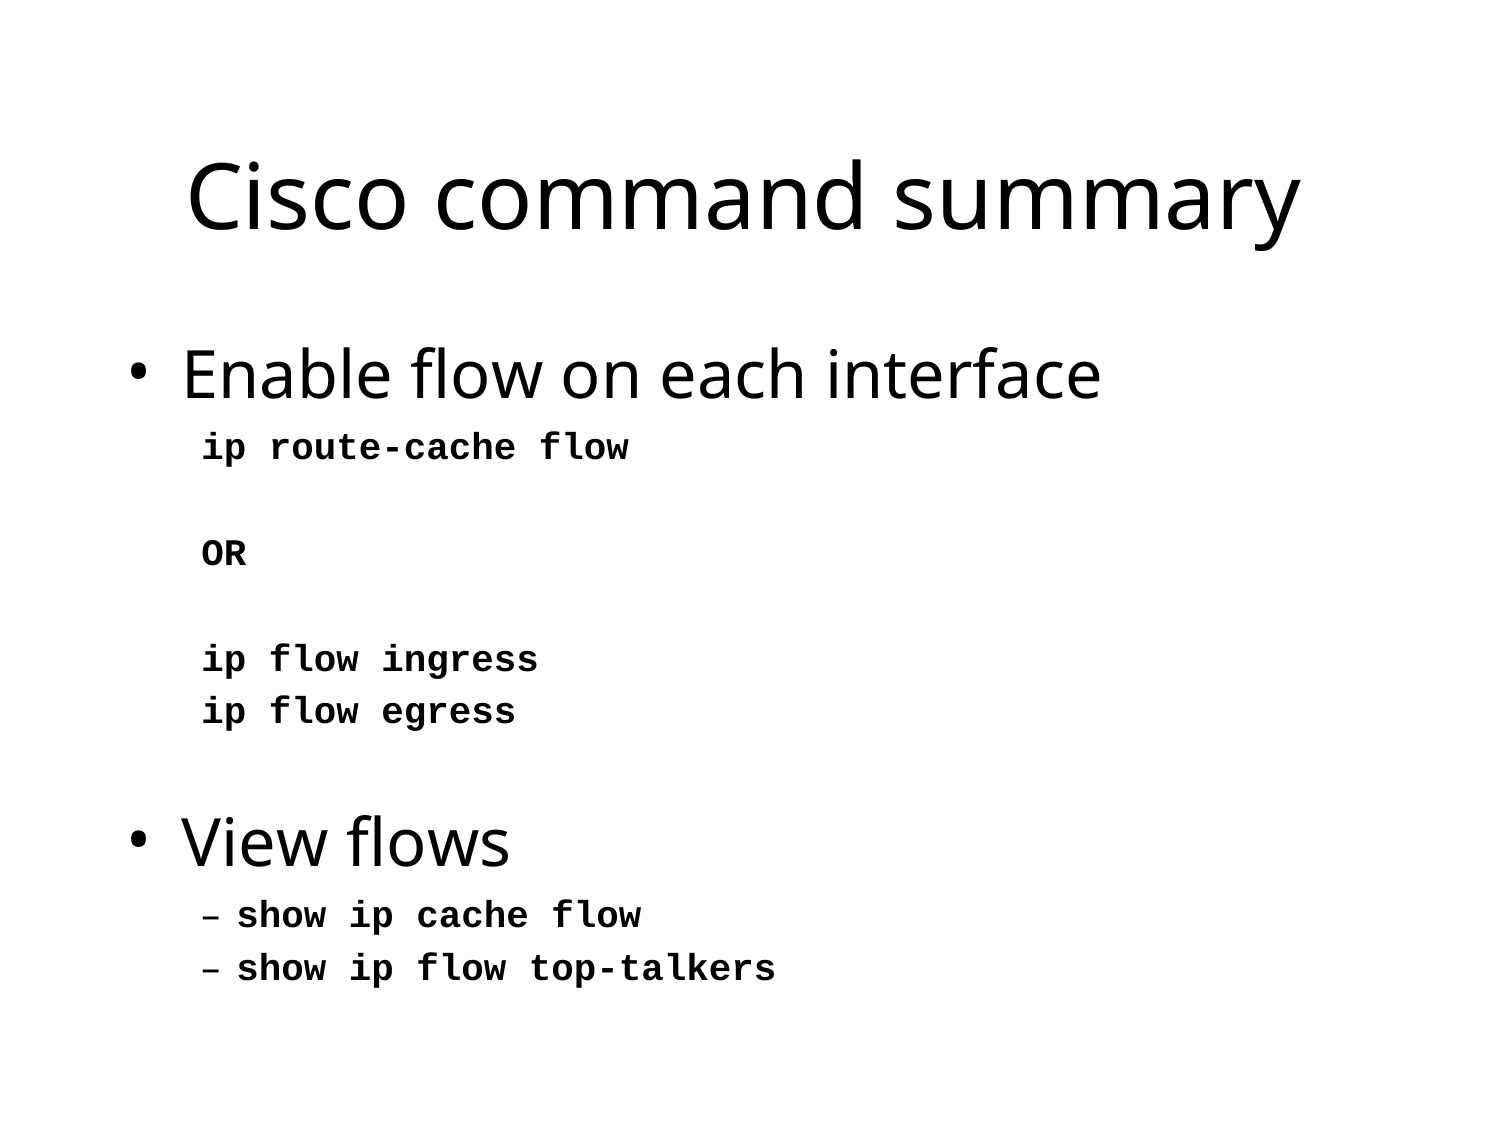

# Cisco command summary
Enable flow on each interface
ip route-cache flow
OR
ip flow ingress
ip flow egress
View flows
show ip cache flow
show ip flow top-talkers